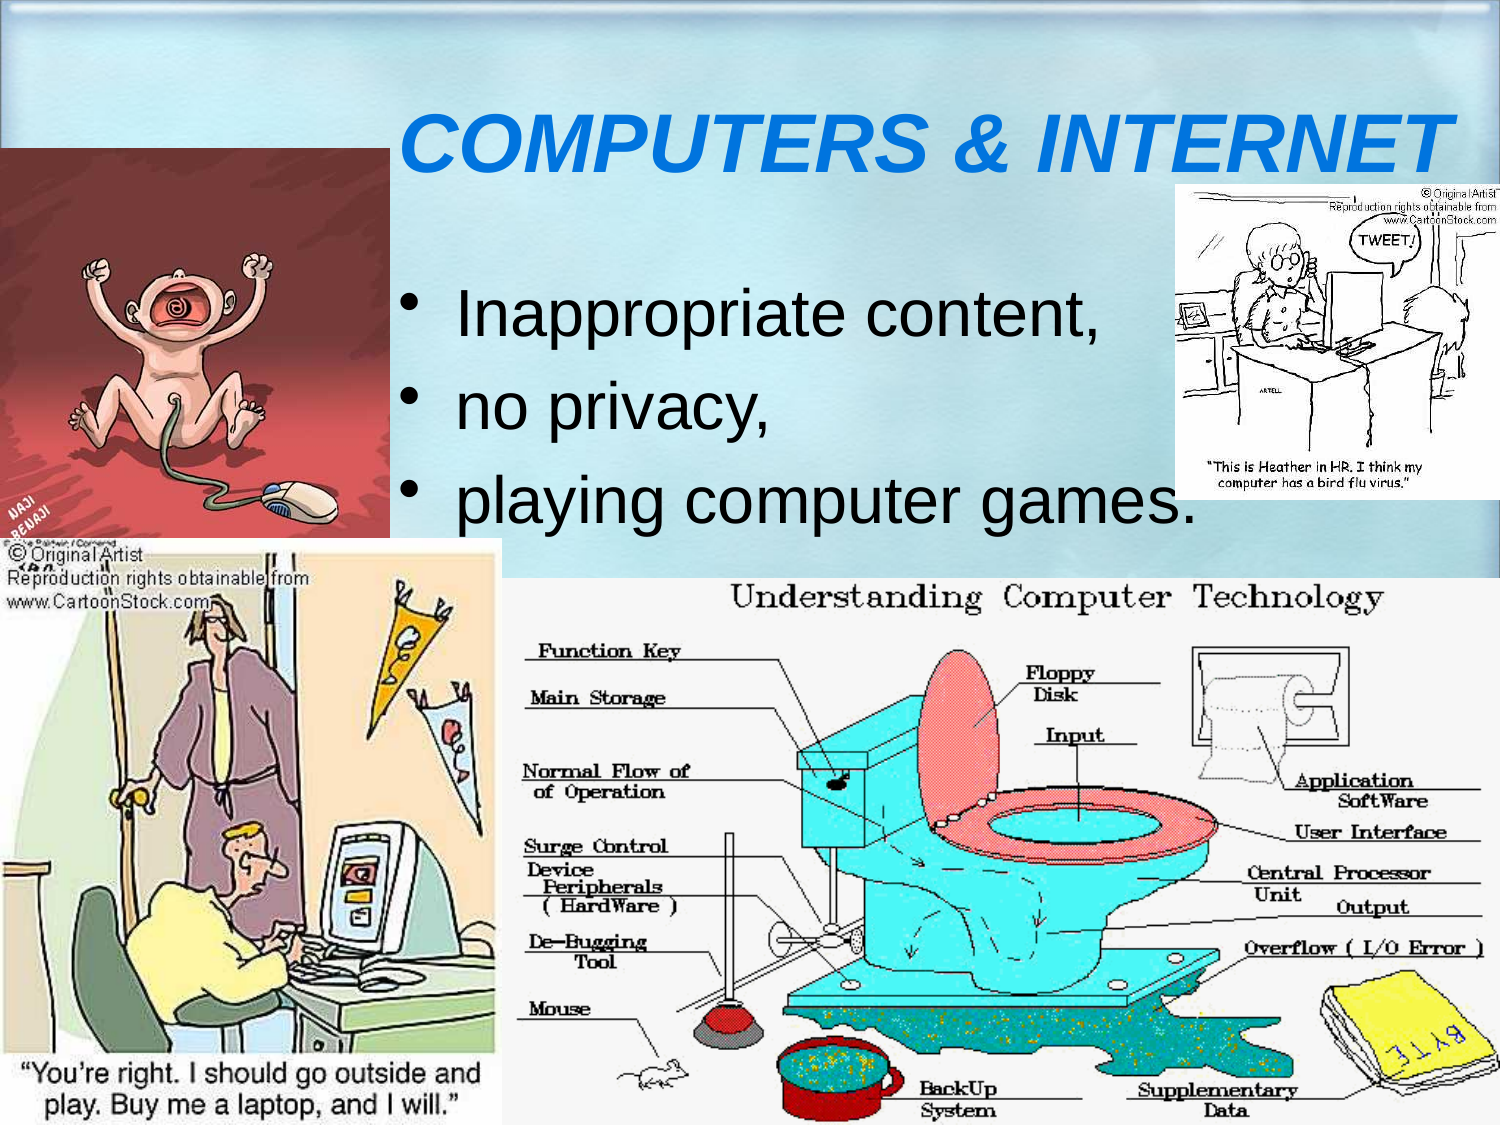

# COMPUTERS & INTERNET
Inappropriate content,
no privacy,
playing computer games.